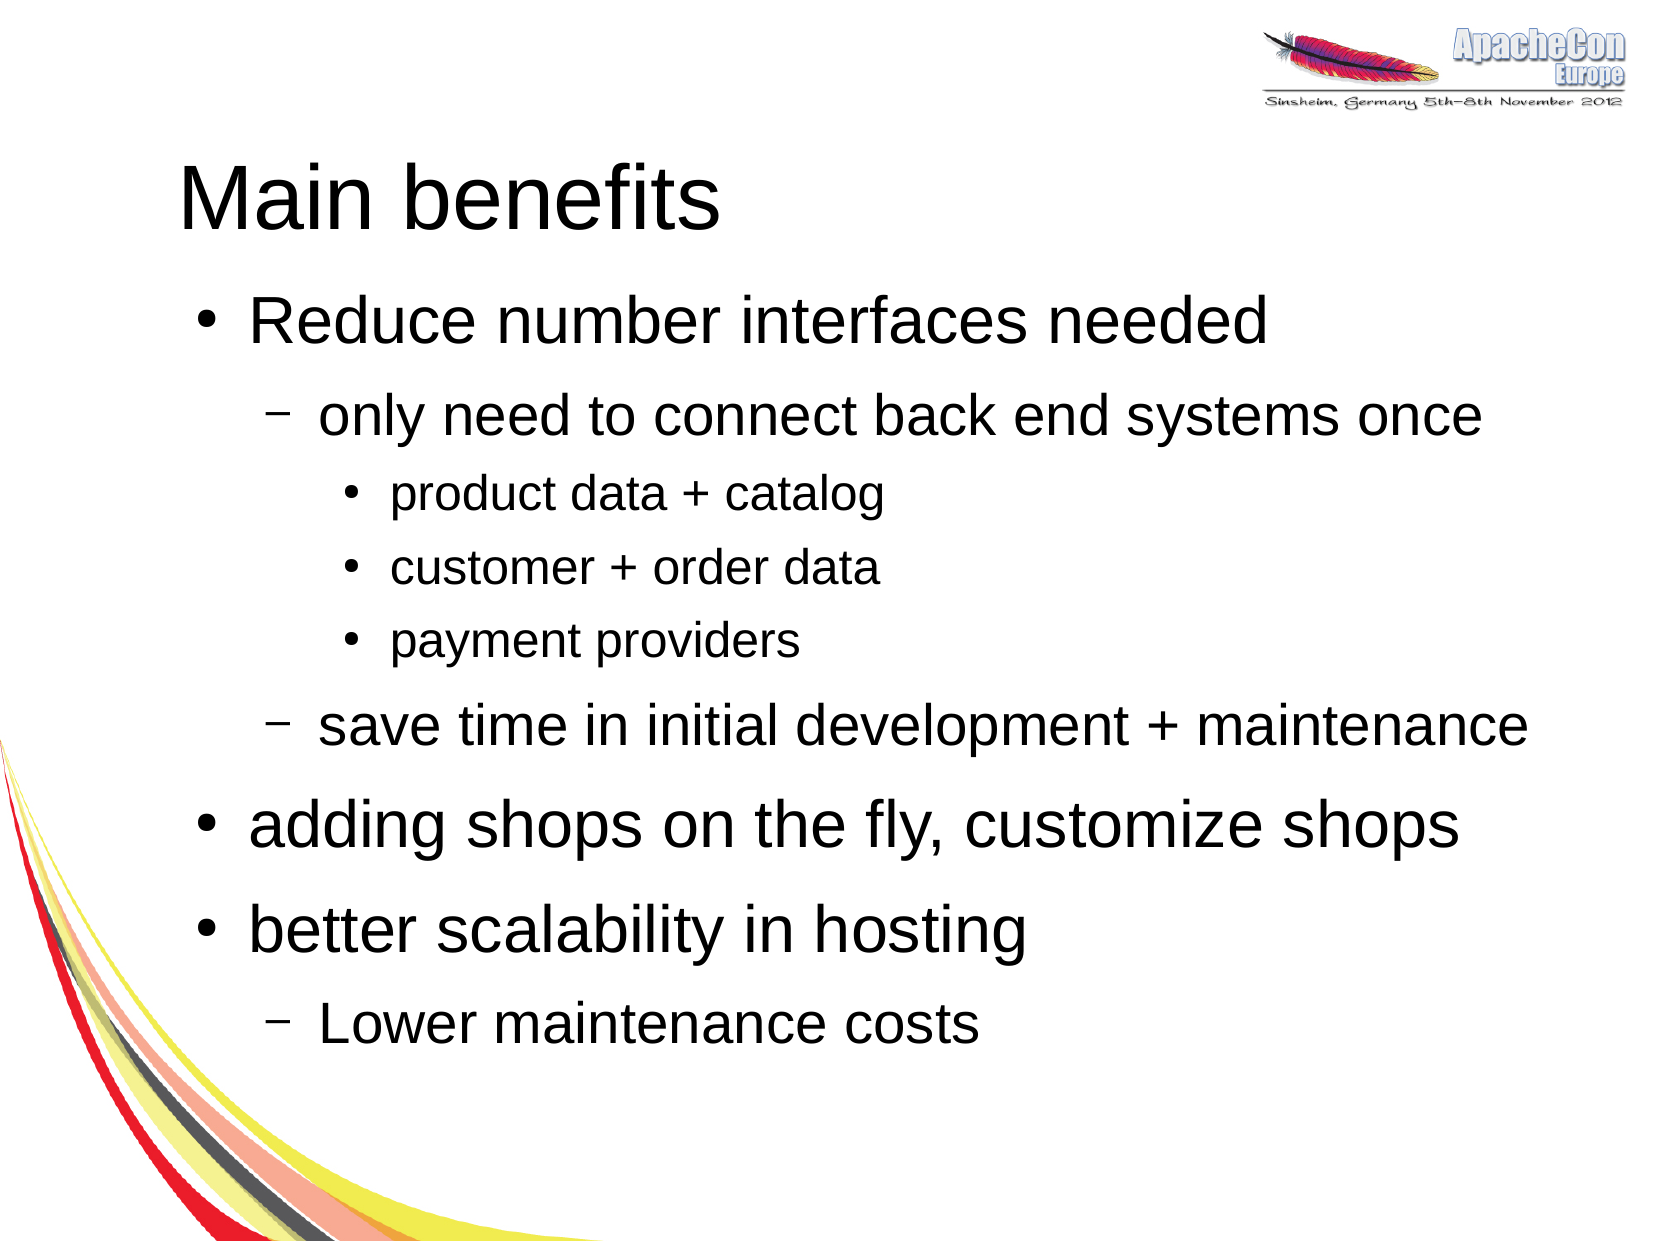

# Main benefits
Reduce number interfaces needed
only need to connect back end systems once
product data + catalog
customer + order data
payment providers
save time in initial development + maintenance
adding shops on the fly, customize shops
better scalability in hosting
Lower maintenance costs